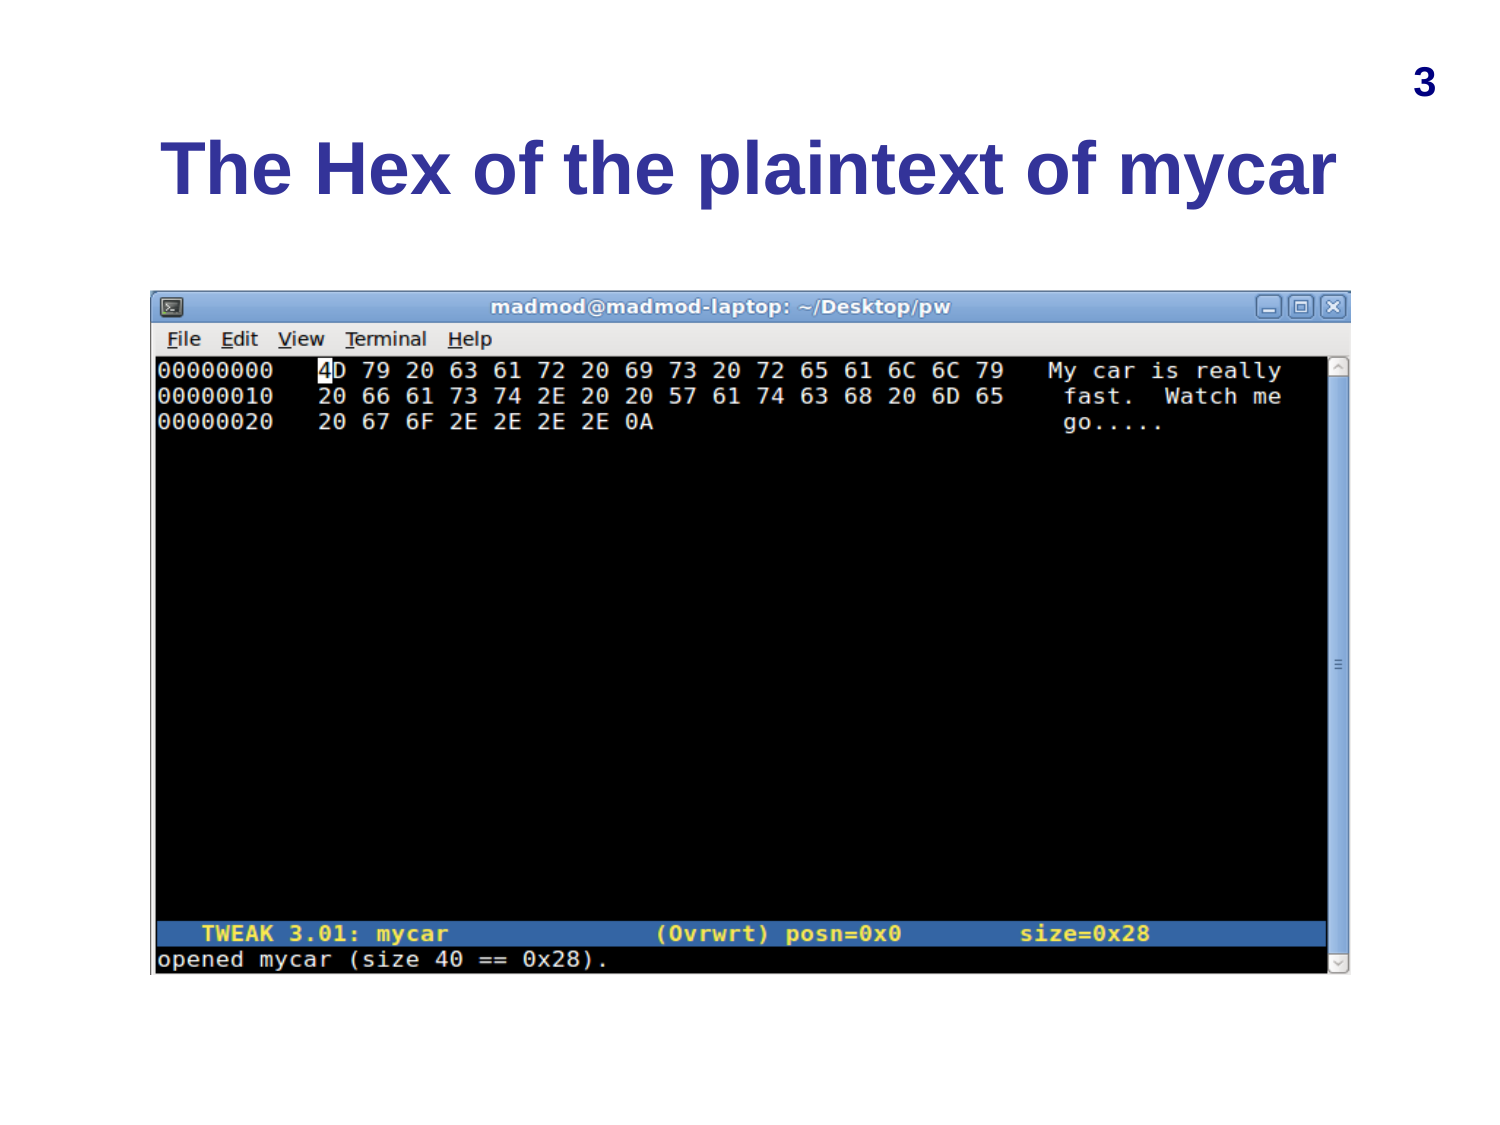

3
# The Hex of the plaintext of mycar